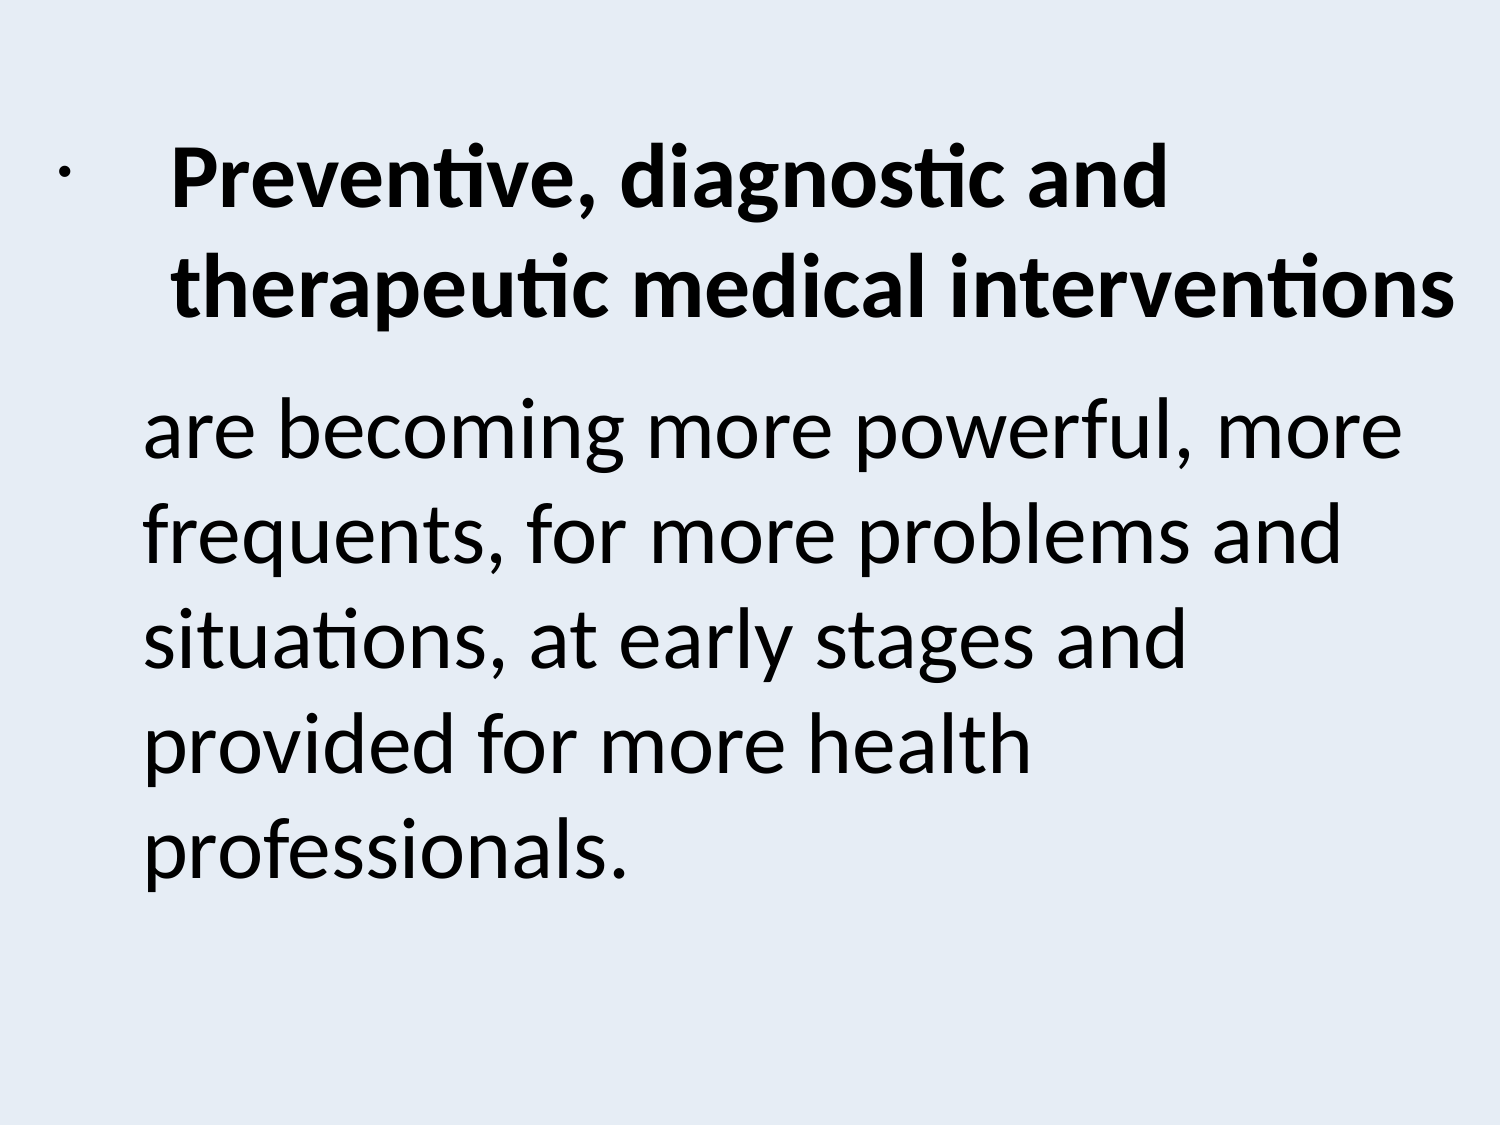

# Preventive, diagnostic and therapeutic medical interventions
are becoming more powerful, more frequents, for more problems and situations, at early stages and provided for more health professionals.